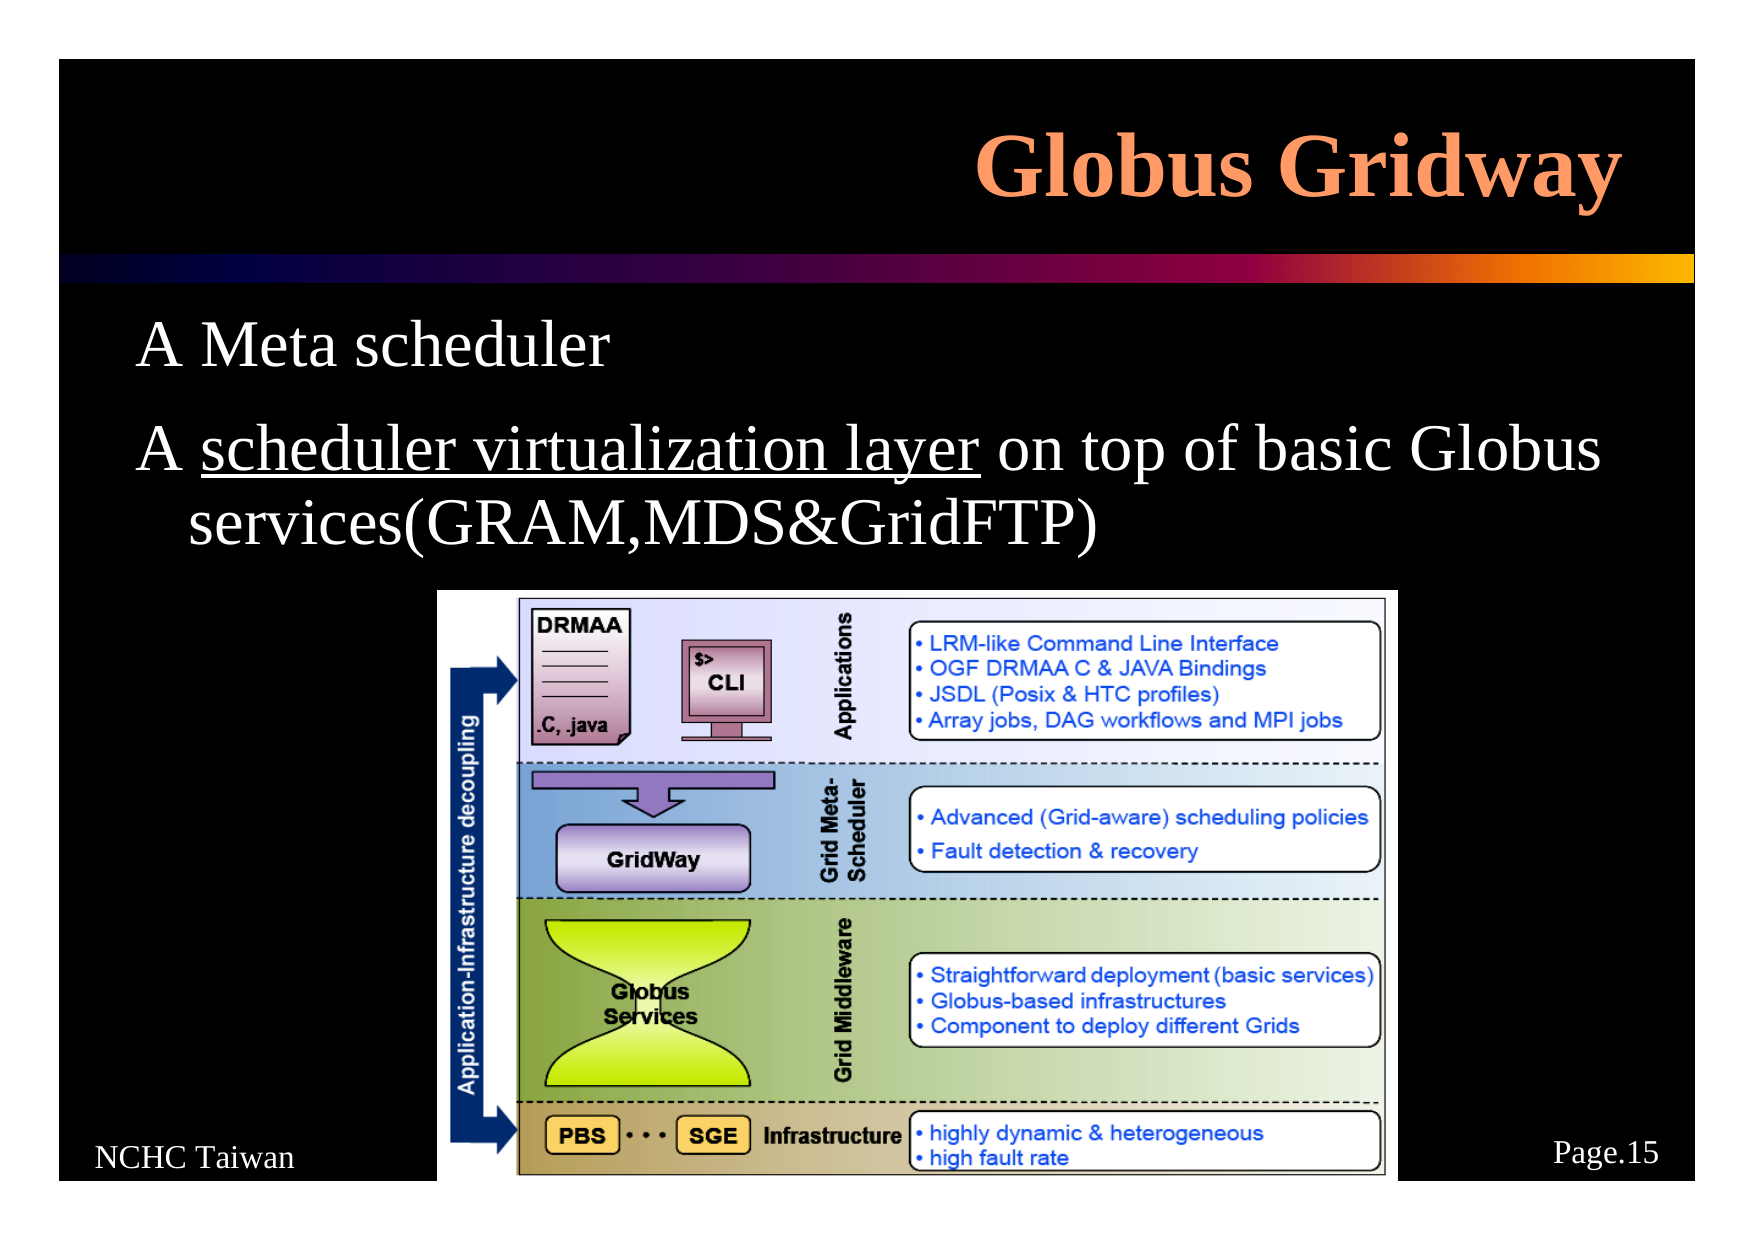

# Globus Gridway
A Meta scheduler
A scheduler virtualization layer on top of basic Globus services(GRAM,MDS&GridFTP)